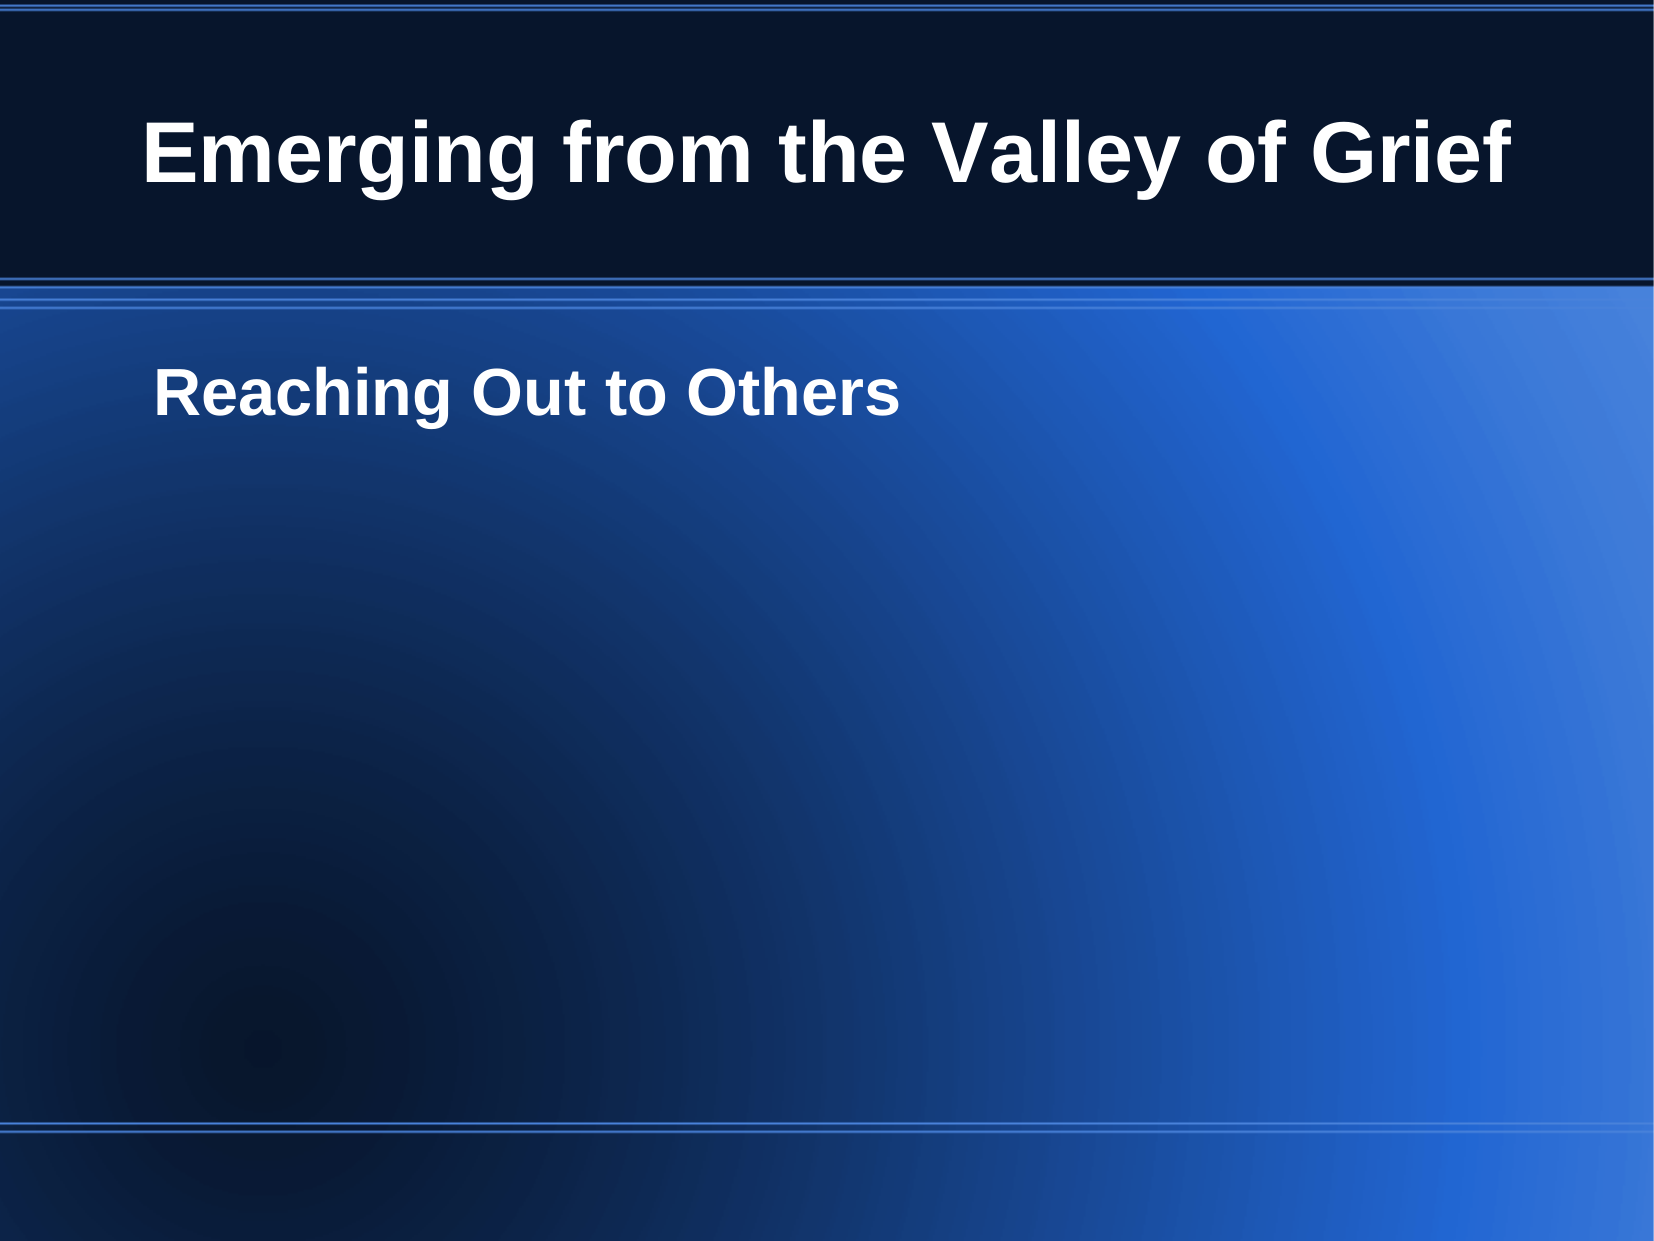

# Emerging from the Valley of Grief
Reaching Out to Others